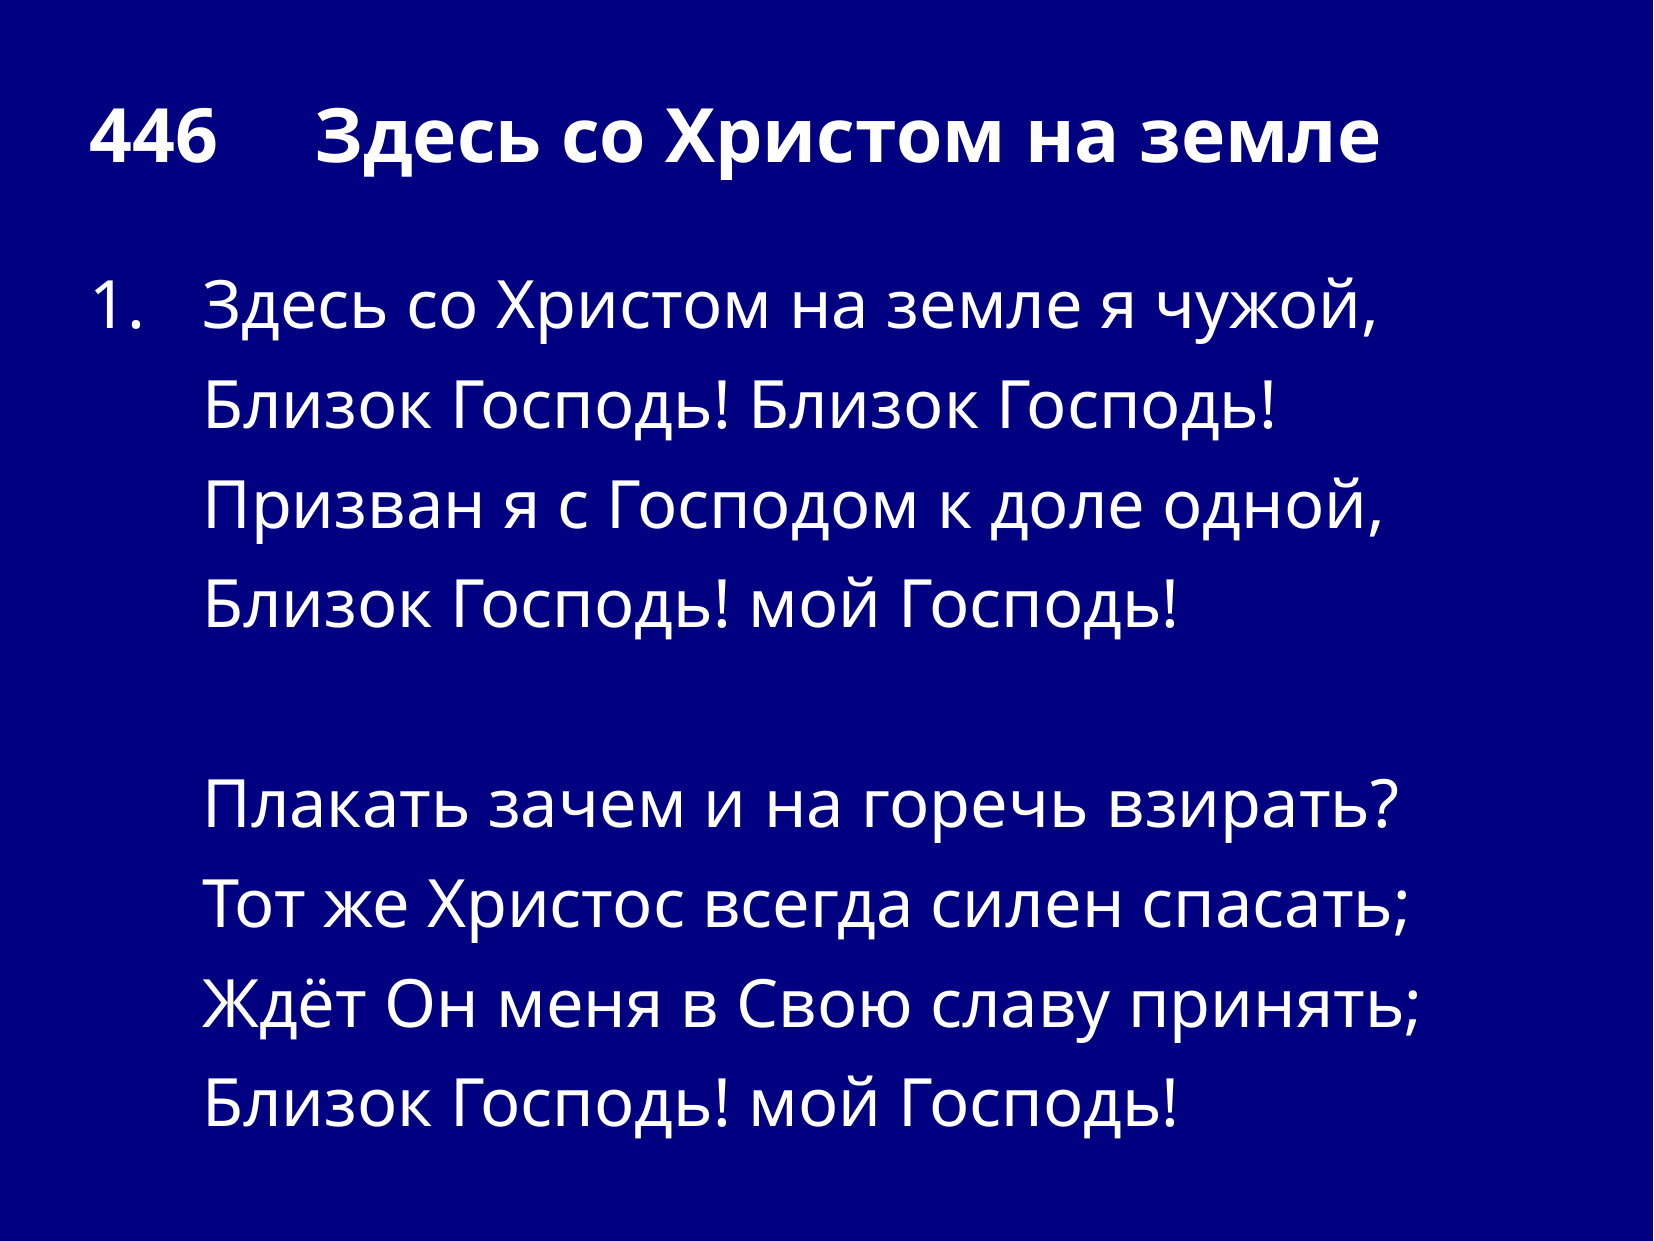

446	Здесь со Христом на земле
1.	Здесь со Христом на земле я чужой,
	Близок Господь! Близок Господь!
	Призван я с Господом к доле одной,
	Близок Господь! мой Господь!
	Плакать зачем и на горечь взирать?
	Тот же Христос всегда силен спасать;
	Ждёт Он меня в Свою славу принять;
	Близок Господь! мой Господь!